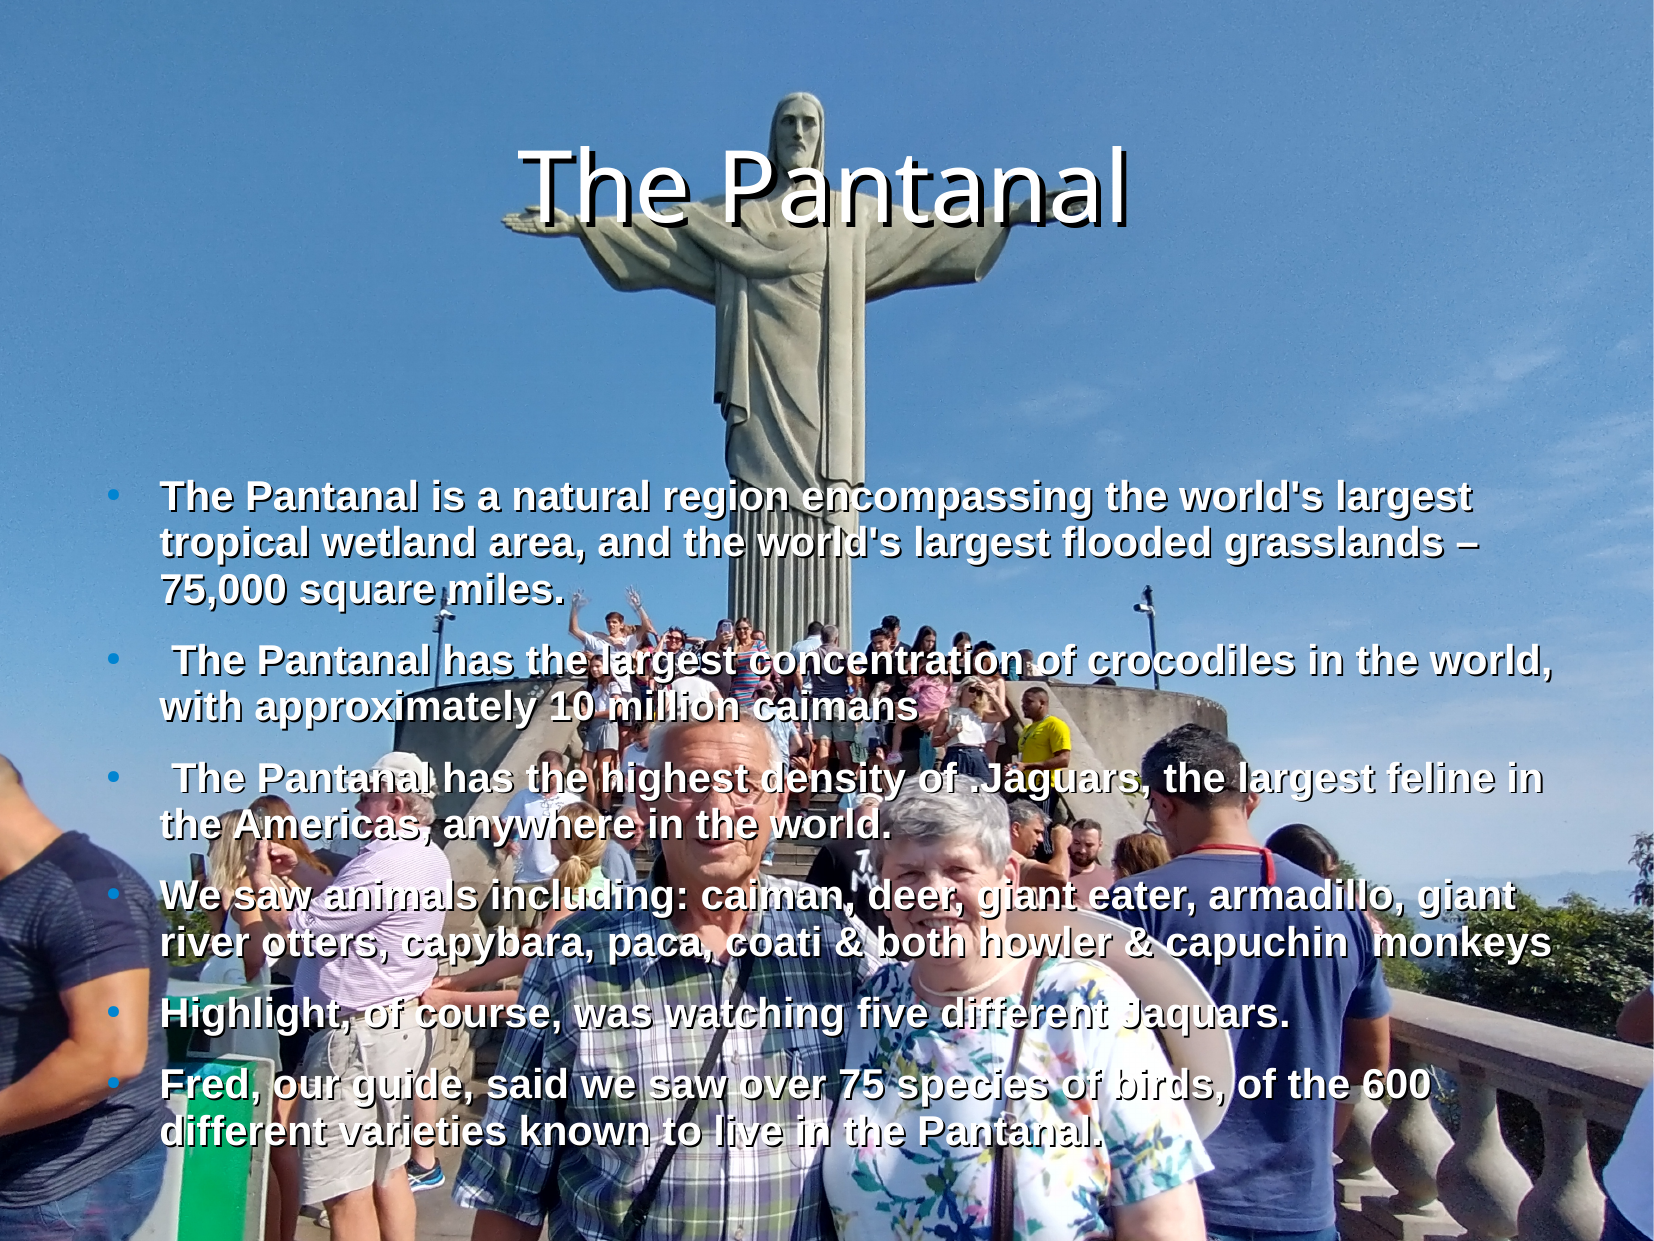

# The Pantanal
The Pantanal is a natural region encompassing the world's largest tropical wetland area, and the world's largest flooded grasslands – 75,000 square miles.
 The Pantanal has the largest concentration of crocodiles in the world, with approximately 10 million caimans
 The Pantanal has the highest density of .Jaguars, the largest feline in the Americas, anywhere in the world.
We saw animals including: caiman, deer, giant eater, armadillo, giant river otters, capybara, paca, coati & both howler & capuchin monkeys
Highlight, of course, was watching five different Jaquars.
Fred, our guide, said we saw over 75 species of birds, of the 600 different varieties known to live in the Pantanal.